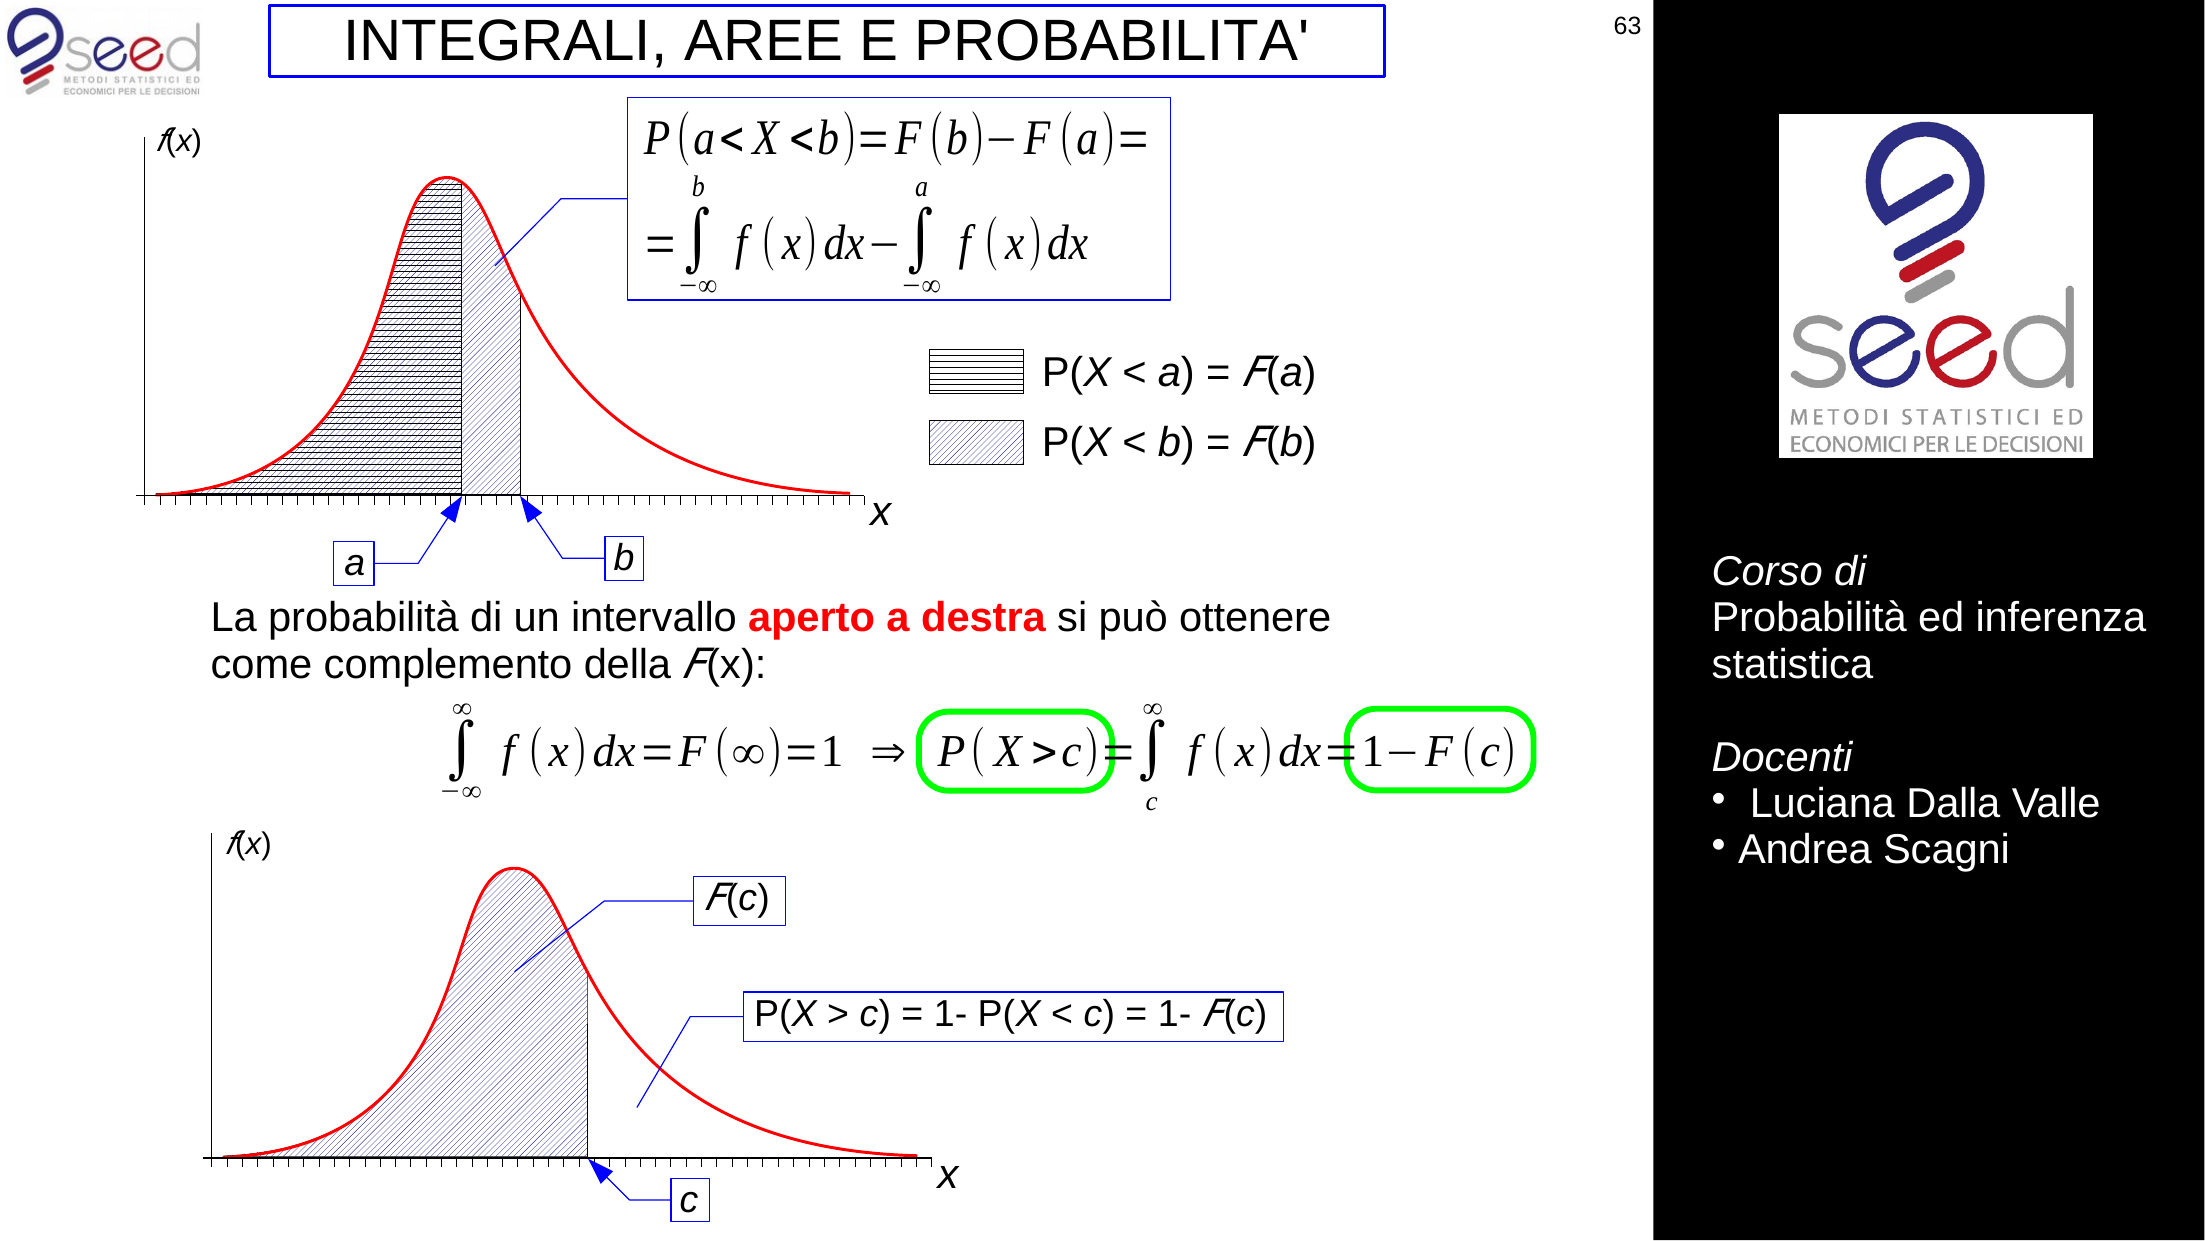

INTEGRALI, AREE E PROBABILITA'
f(x)
P(X < a) = F(a)
P(X < b) = F(b)
x
La probabilità di un intervallo aperto a destra si può ottenere come complemento della F(x):
f(x)
x